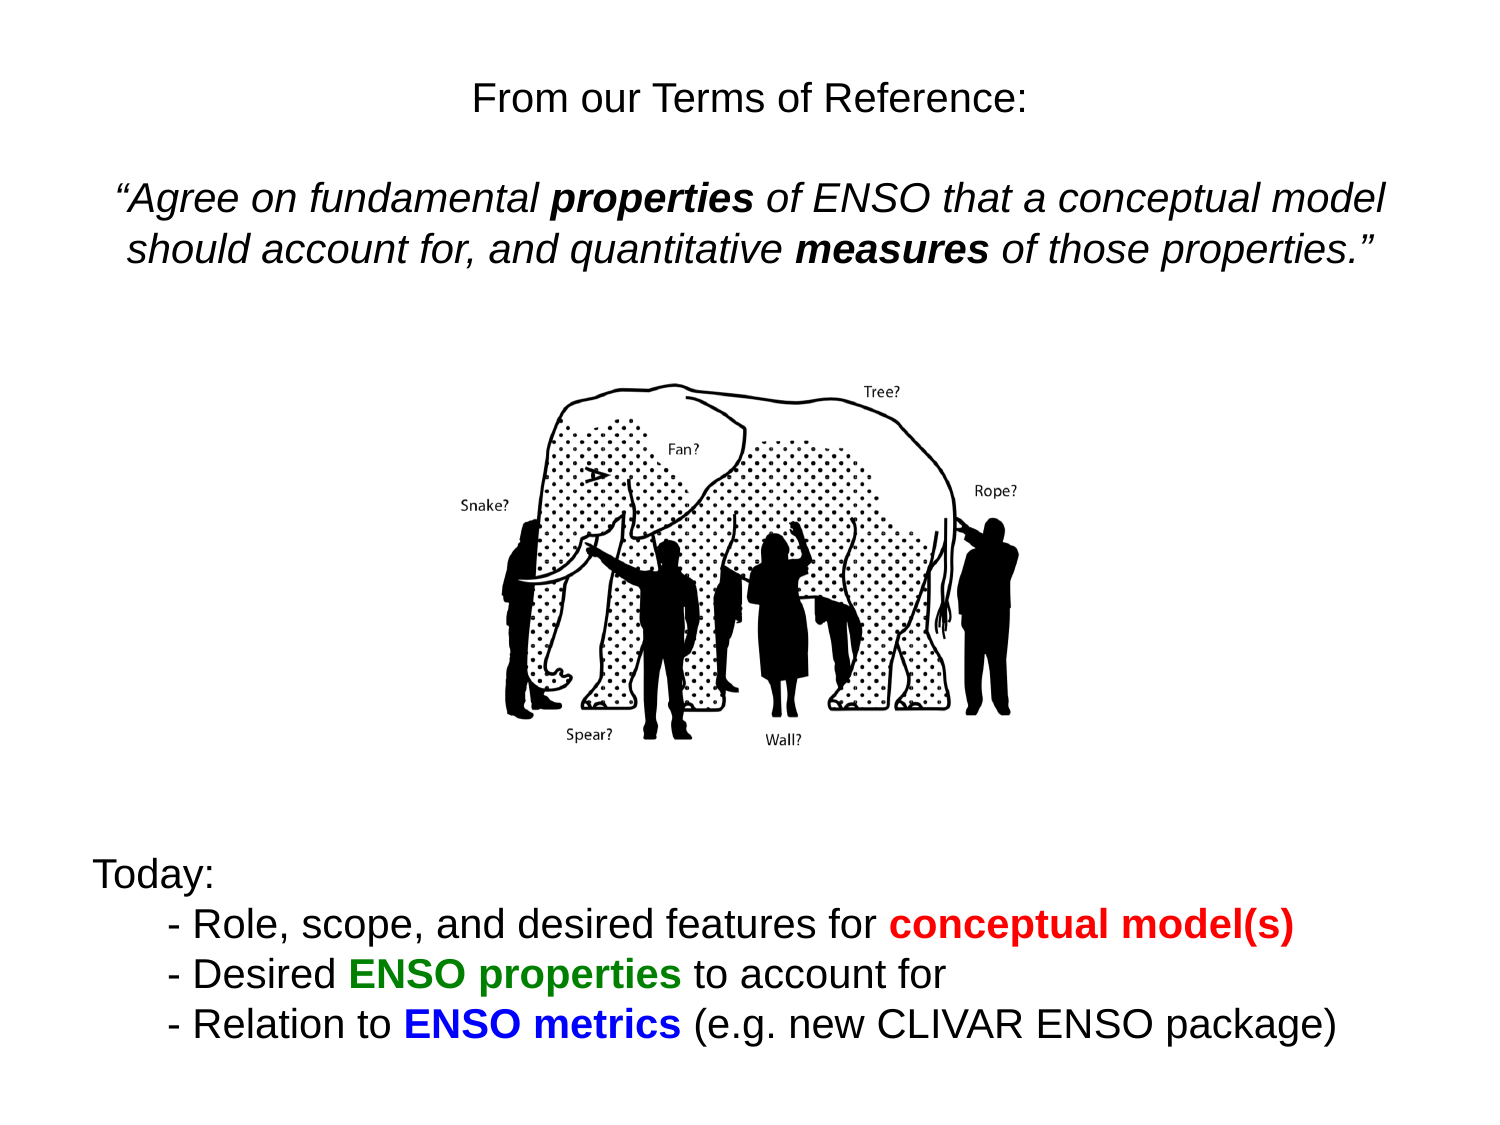

From our Terms of Reference:
“Agree on fundamental properties of ENSO that a conceptual model should account for, and quantitative measures of those properties.”
Today:
	- Role, scope, and desired features for conceptual model(s)
	- Desired ENSO properties to account for
	- Relation to ENSO metrics (e.g. new CLIVAR ENSO package)